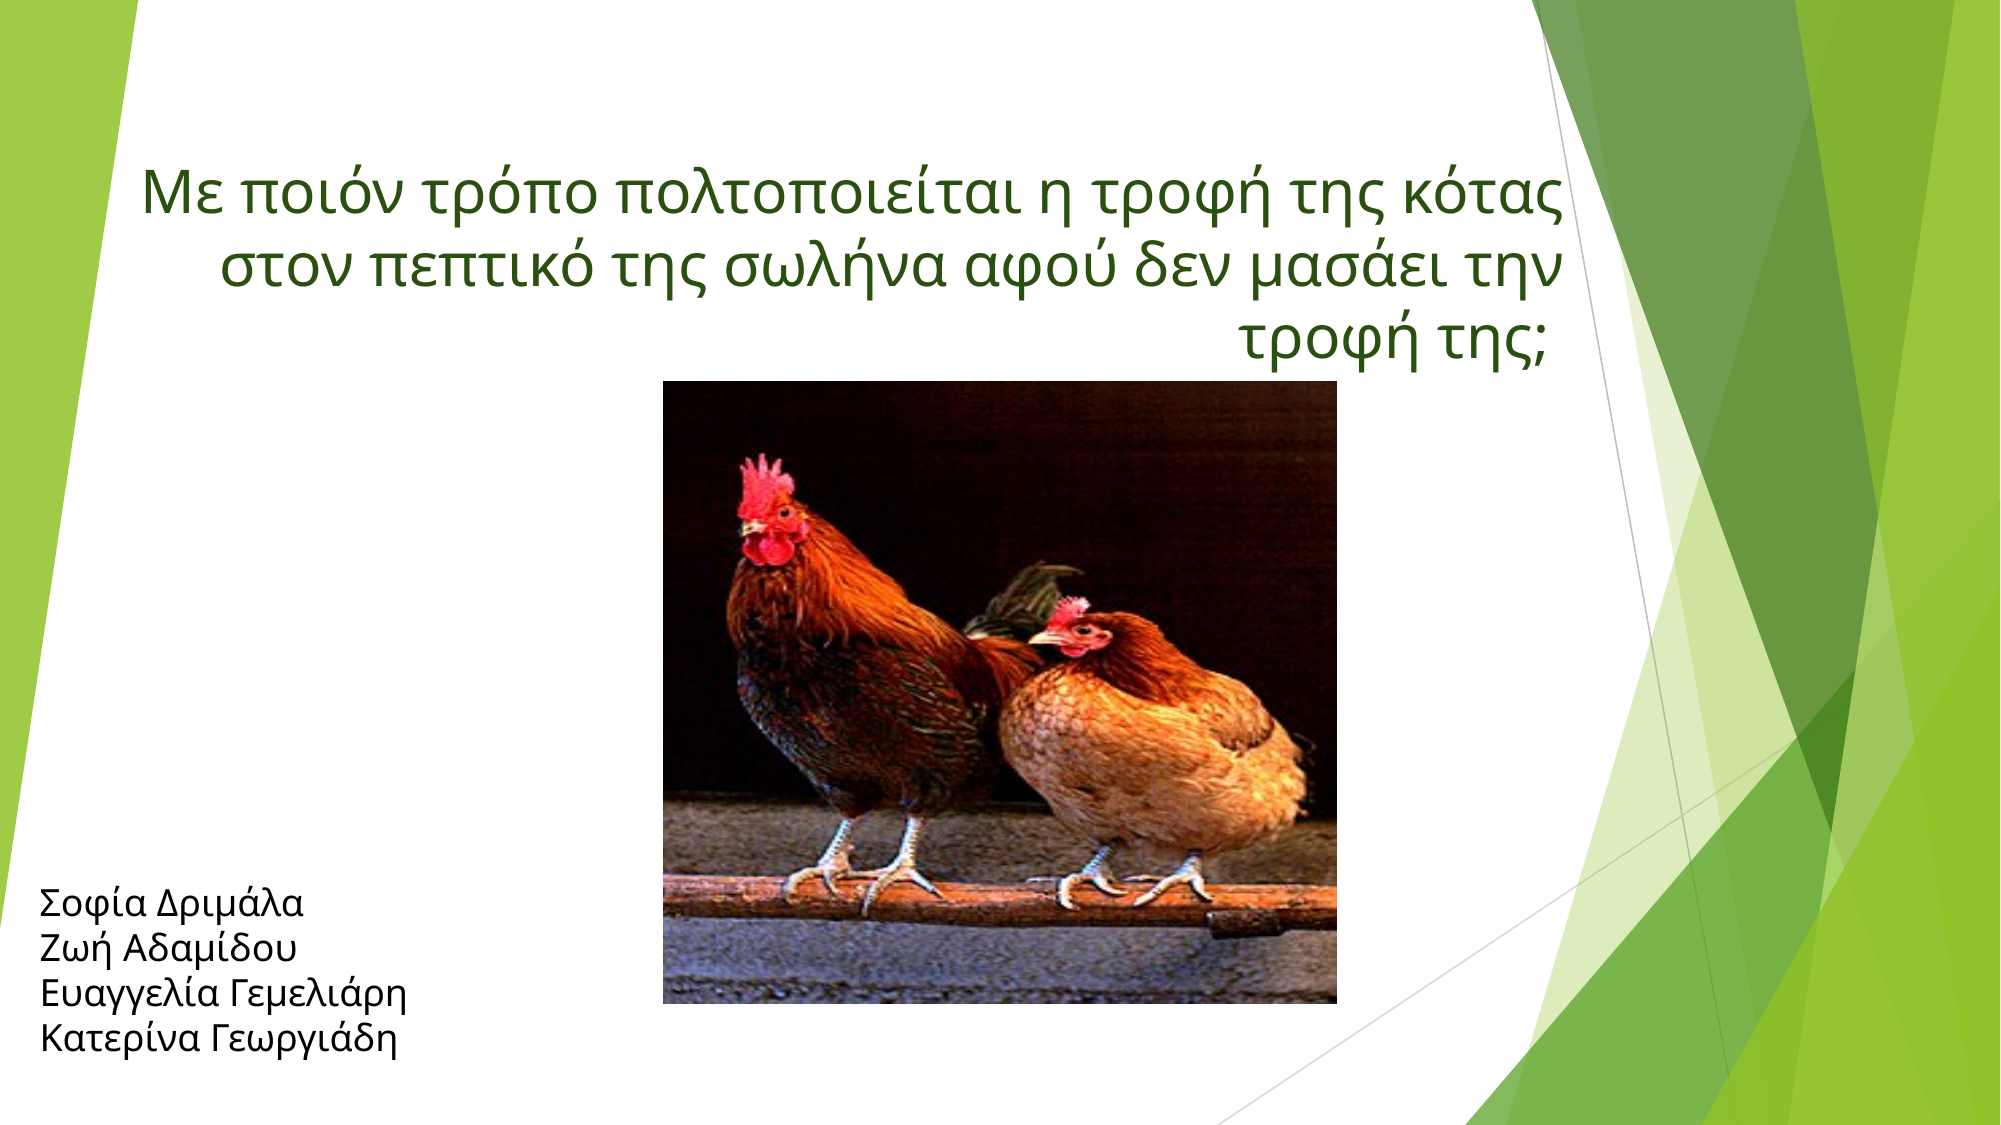

# Με ποιόν τρόπο πολτοποιείται η τροφή της κότας στον πεπτικό της σωλήνα αφού δεν μασάει την τροφή της;
Σοφία Δριμάλα
Ζωή Αδαμίδου
Ευαγγελία Γεμελιάρη
Κατερίνα Γεωργιάδη